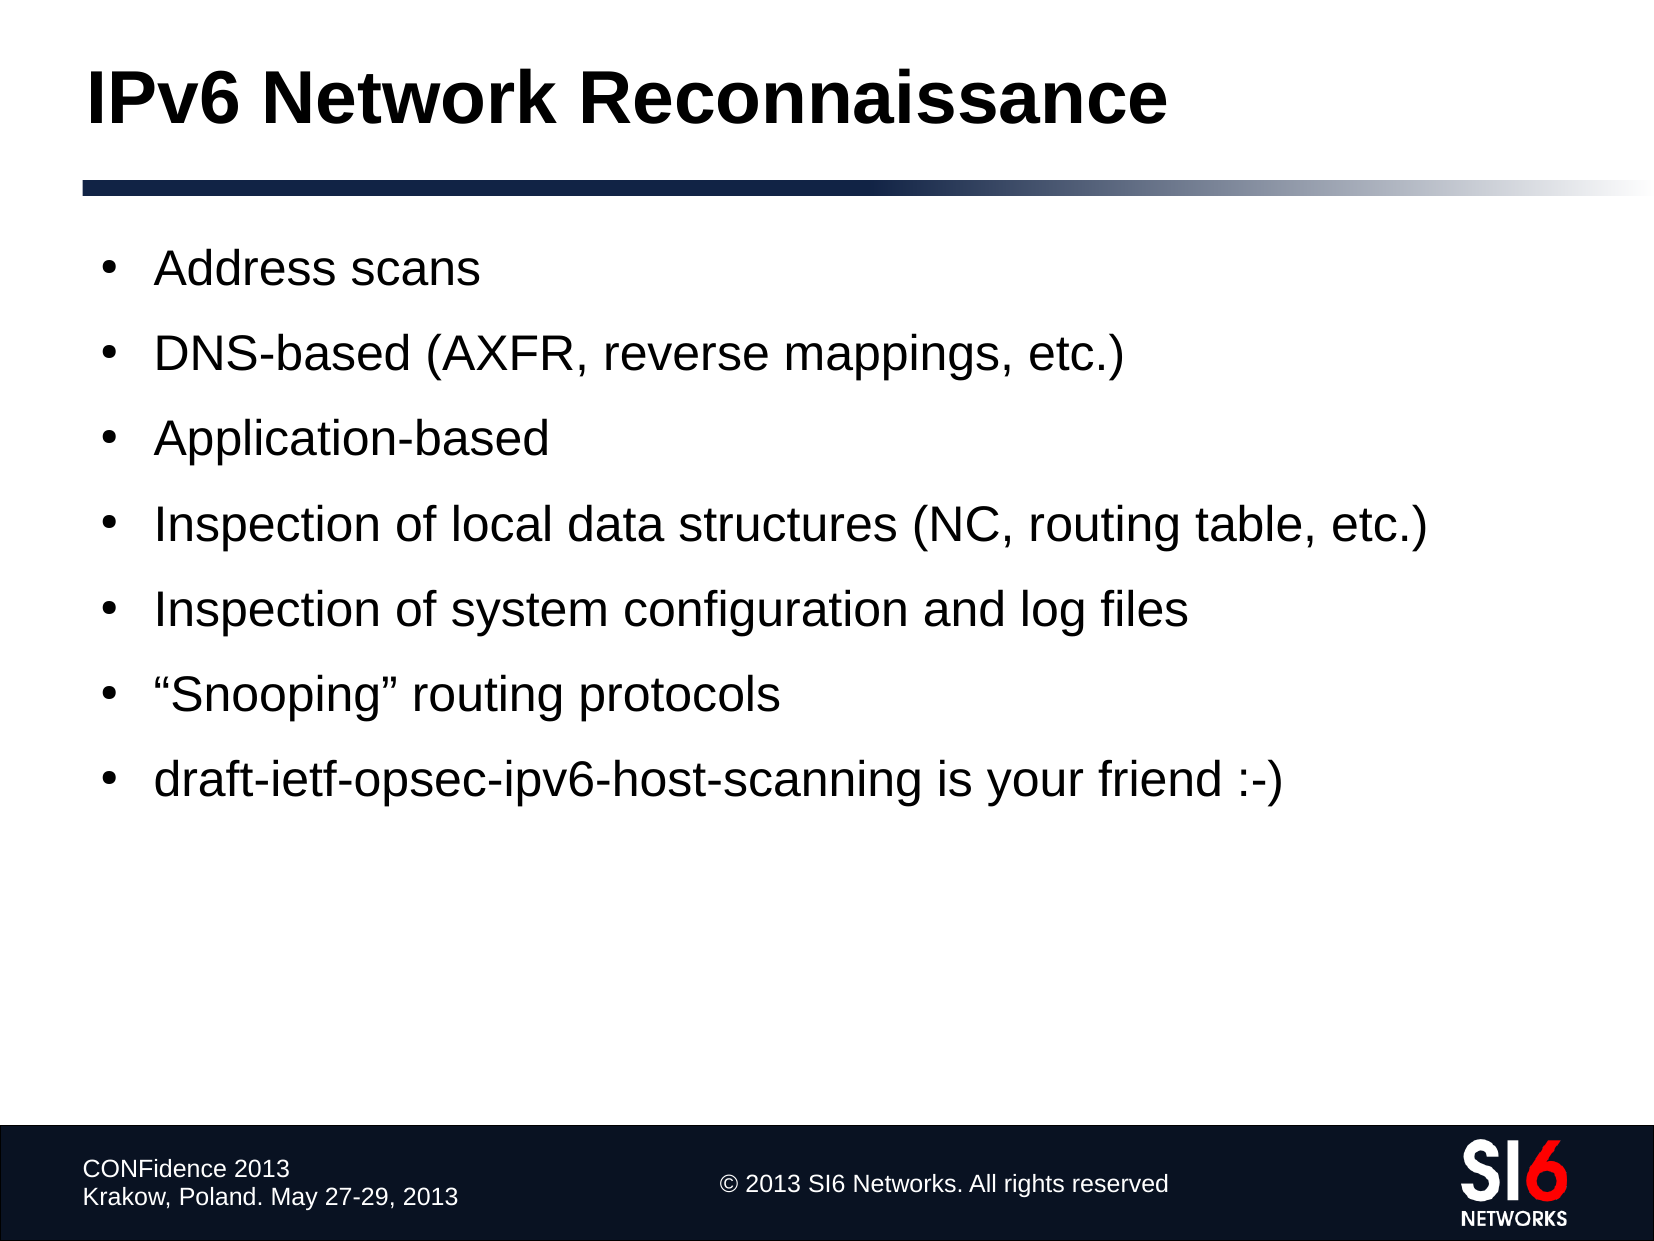

# IPv6 Network Reconnaissance
Address scans
DNS-based (AXFR, reverse mappings, etc.)
Application-based
Inspection of local data structures (NC, routing table, etc.)
Inspection of system configuration and log files
“Snooping” routing protocols
draft-ietf-opsec-ipv6-host-scanning is your friend :-)